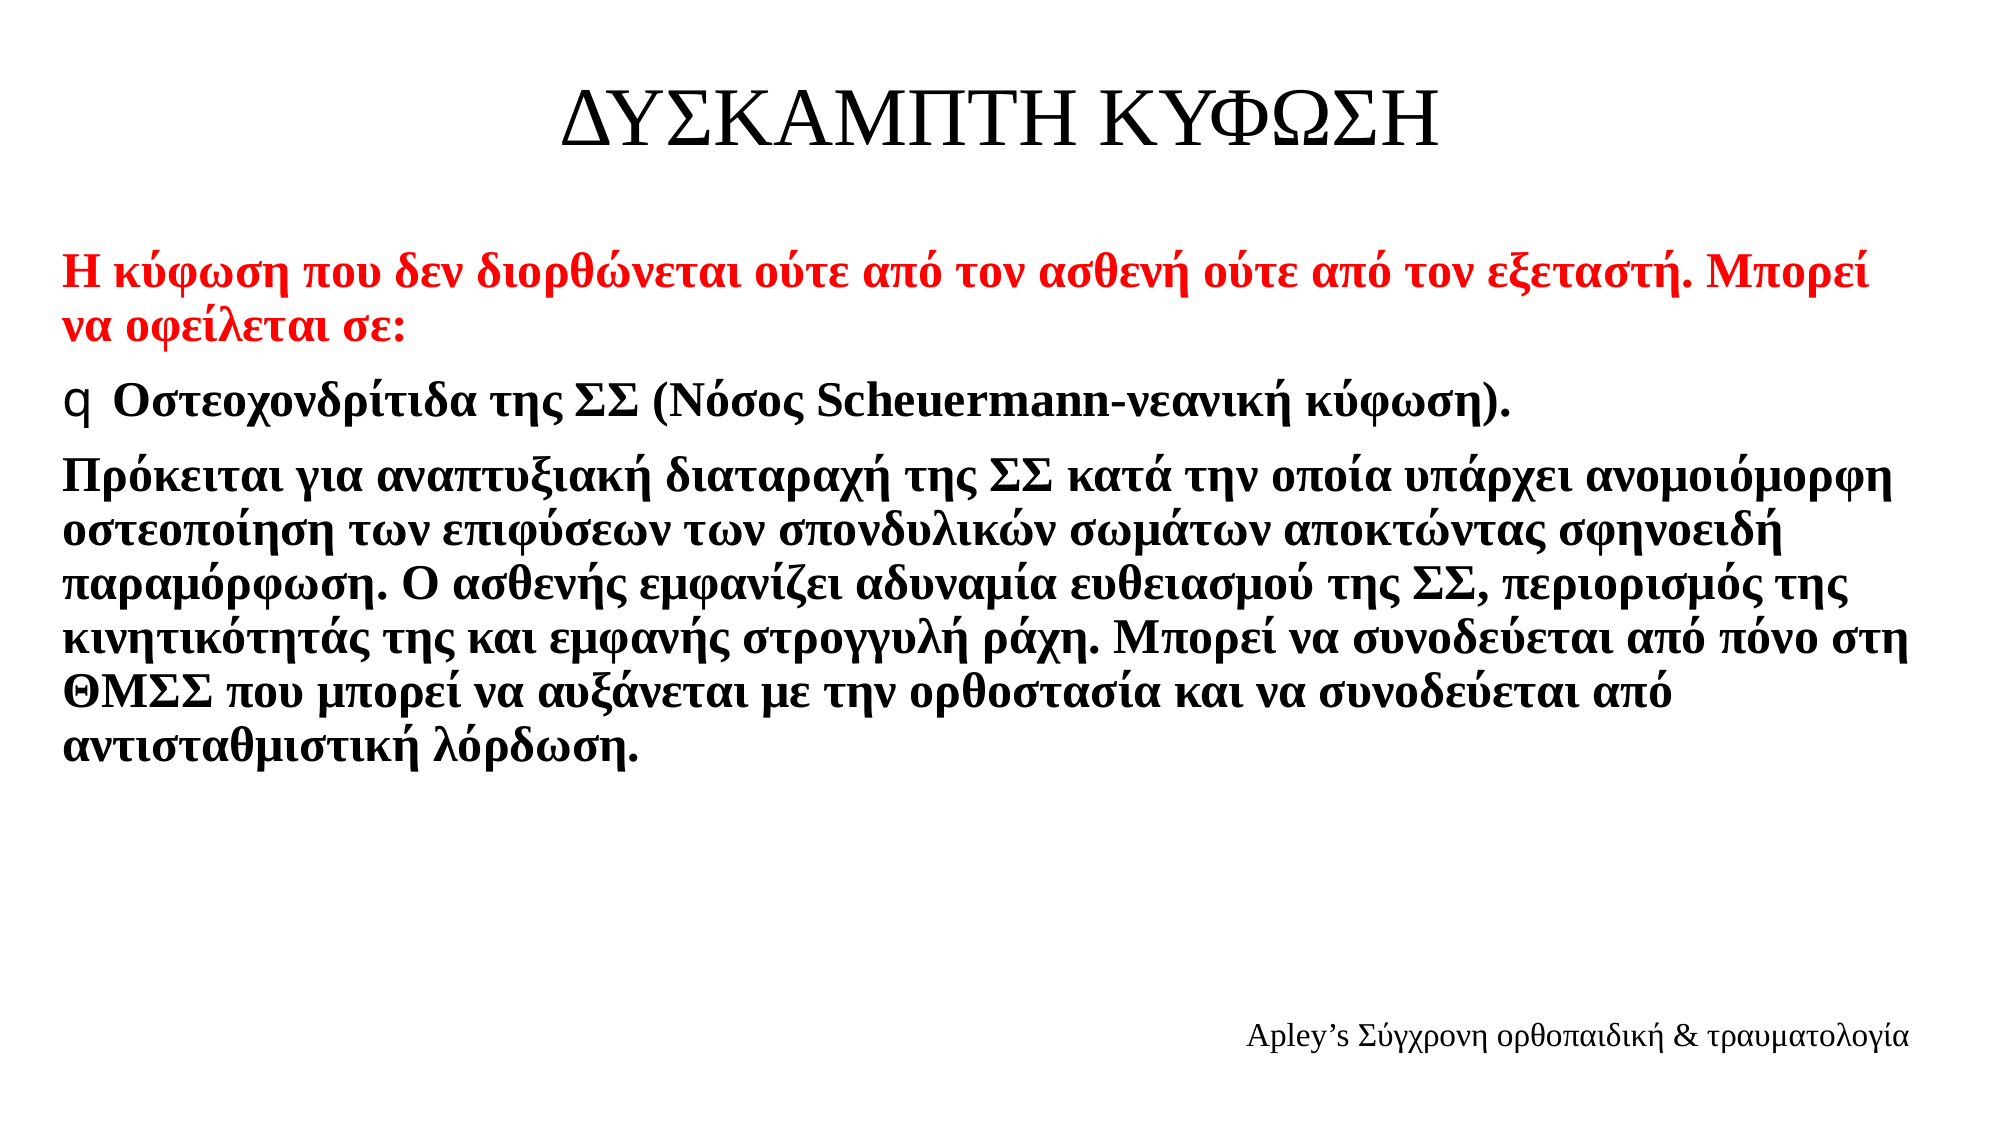

# ΔΥΣΚΑΜΠΤΗ ΚΥΦΩΣΗ
Η κύφωση που δεν διορθώνεται ούτε από τον ασθενή ούτε από τον εξεταστή. Μπορεί να οφείλεται σε:
 Οστεοχονδρίτιδα της ΣΣ (Νόσος Scheuermann-νεανική κύφωση).
Πρόκειται για αναπτυξιακή διαταραχή της ΣΣ κατά την οποία υπάρχει ανομοιόμορφη οστεοποίηση των επιφύσεων των σπονδυλικών σωμάτων αποκτώντας σφηνοειδή παραμόρφωση. Ο ασθενής εμφανίζει αδυναμία ευθειασμού της ΣΣ, περιορισμός της κινητικότητάς της και εμφανής στρογγυλή ράχη. Μπορεί να συνοδεύεται από πόνο στη ΘΜΣΣ που μπορεί να αυξάνεται με την ορθοστασία και να συνοδεύεται από αντισταθμιστική λόρδωση.
Apley’s Σύγχρονη ορθοπαιδική & τραυματολογία